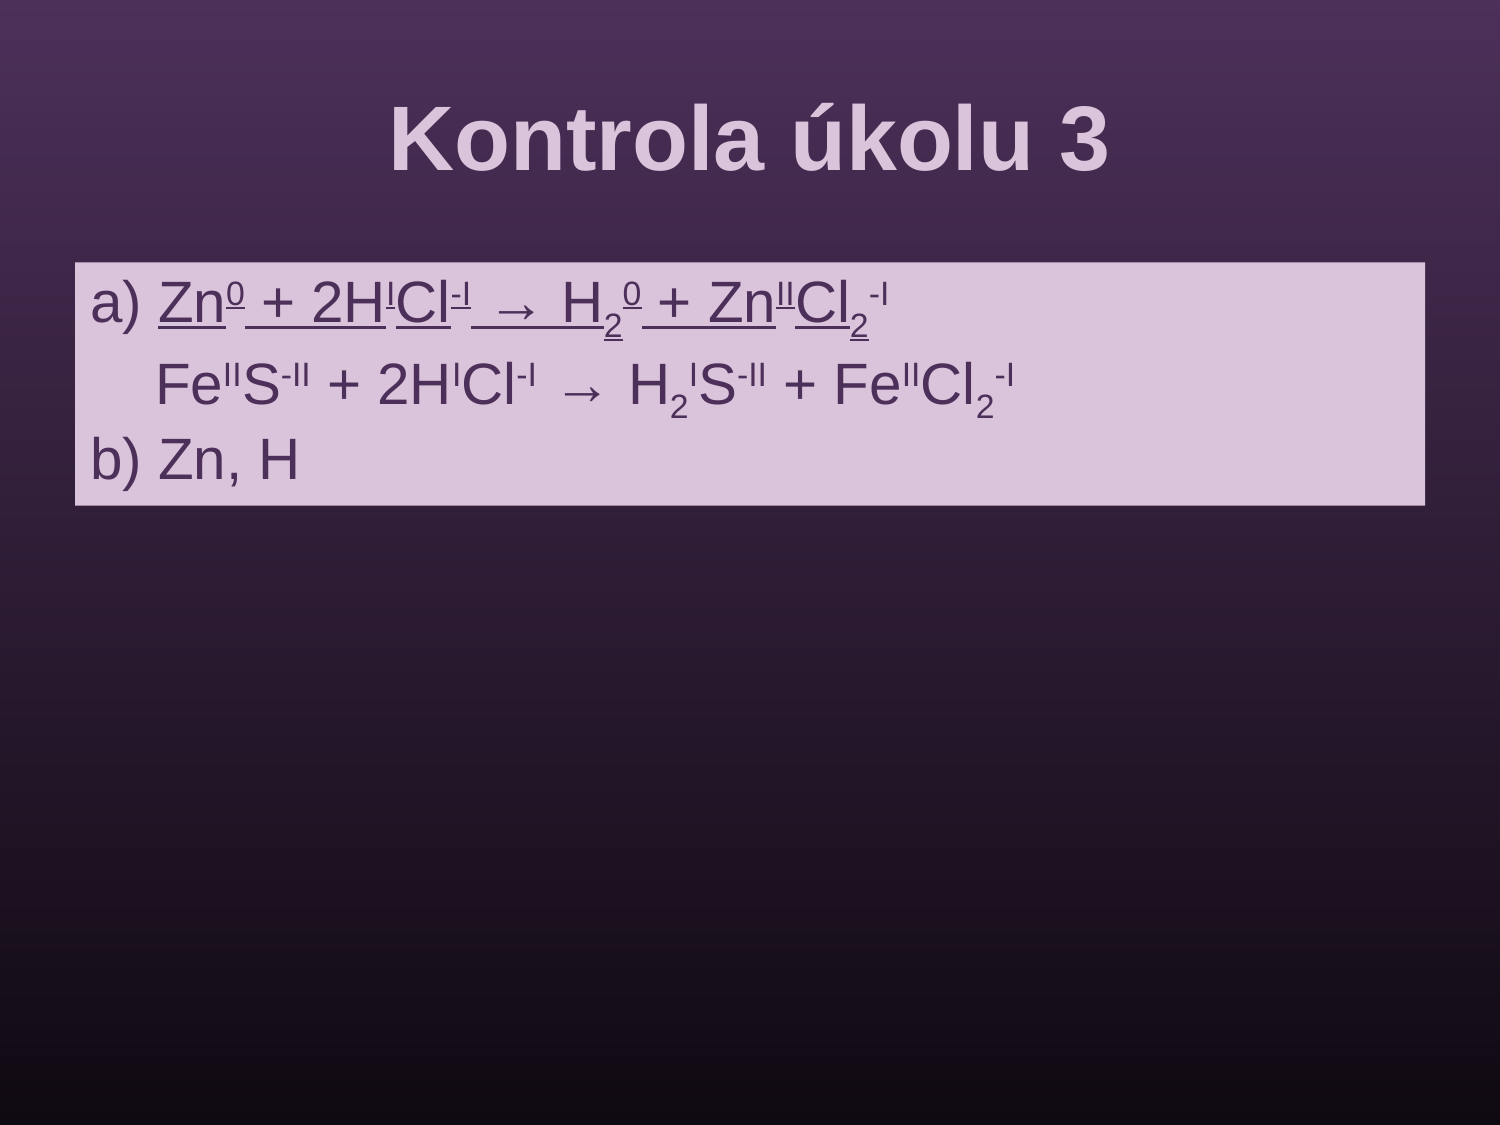

# Kontrola úkolu 3
a) Zn0 + 2HICl-I → H20 + ZnIICl2-I
 FeIIS-II + 2HICl-I → H2IS-II + FeIICl2-I
b) Zn, H